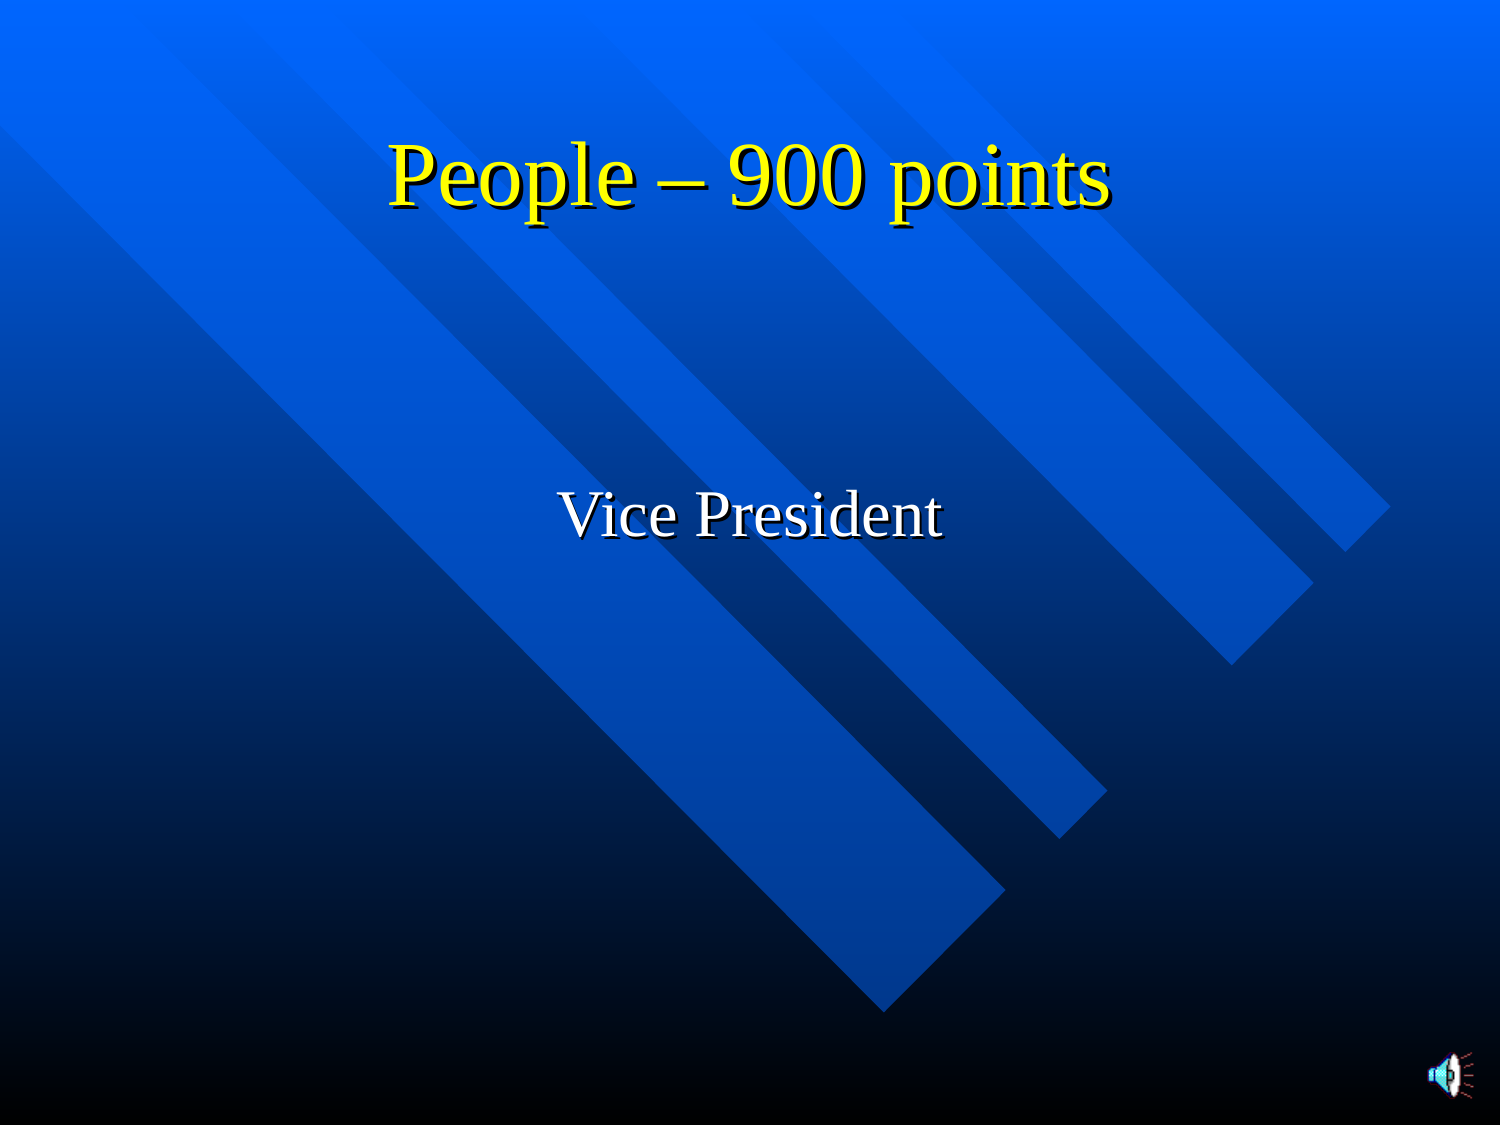

# People – 900 points
Vice President